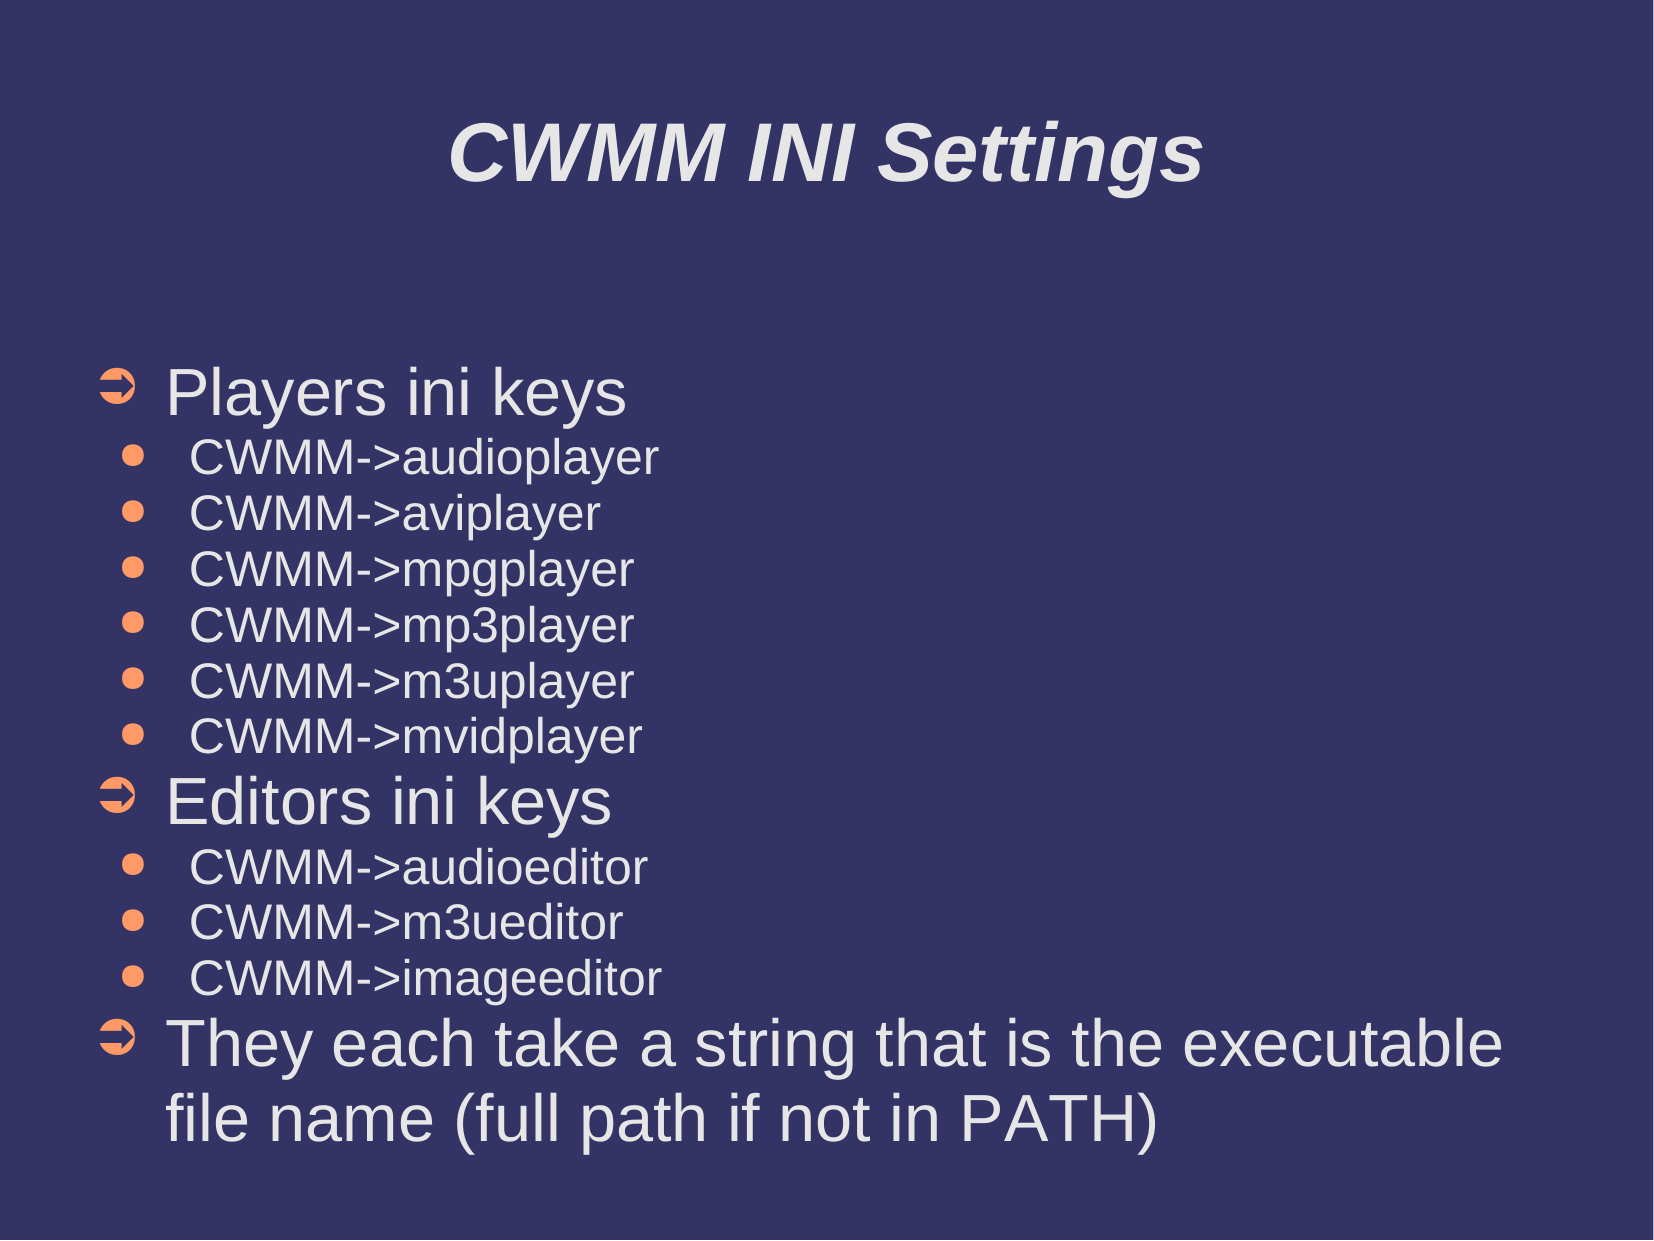

# CWMM INI Settings
Players ini keys
CWMM->audioplayer
CWMM->aviplayer
CWMM->mpgplayer
CWMM->mp3player
CWMM->m3uplayer
CWMM->mvidplayer
Editors ini keys
CWMM->audioeditor
CWMM->m3ueditor
CWMM->imageeditor
They each take a string that is the executable file name (full path if not in PATH)